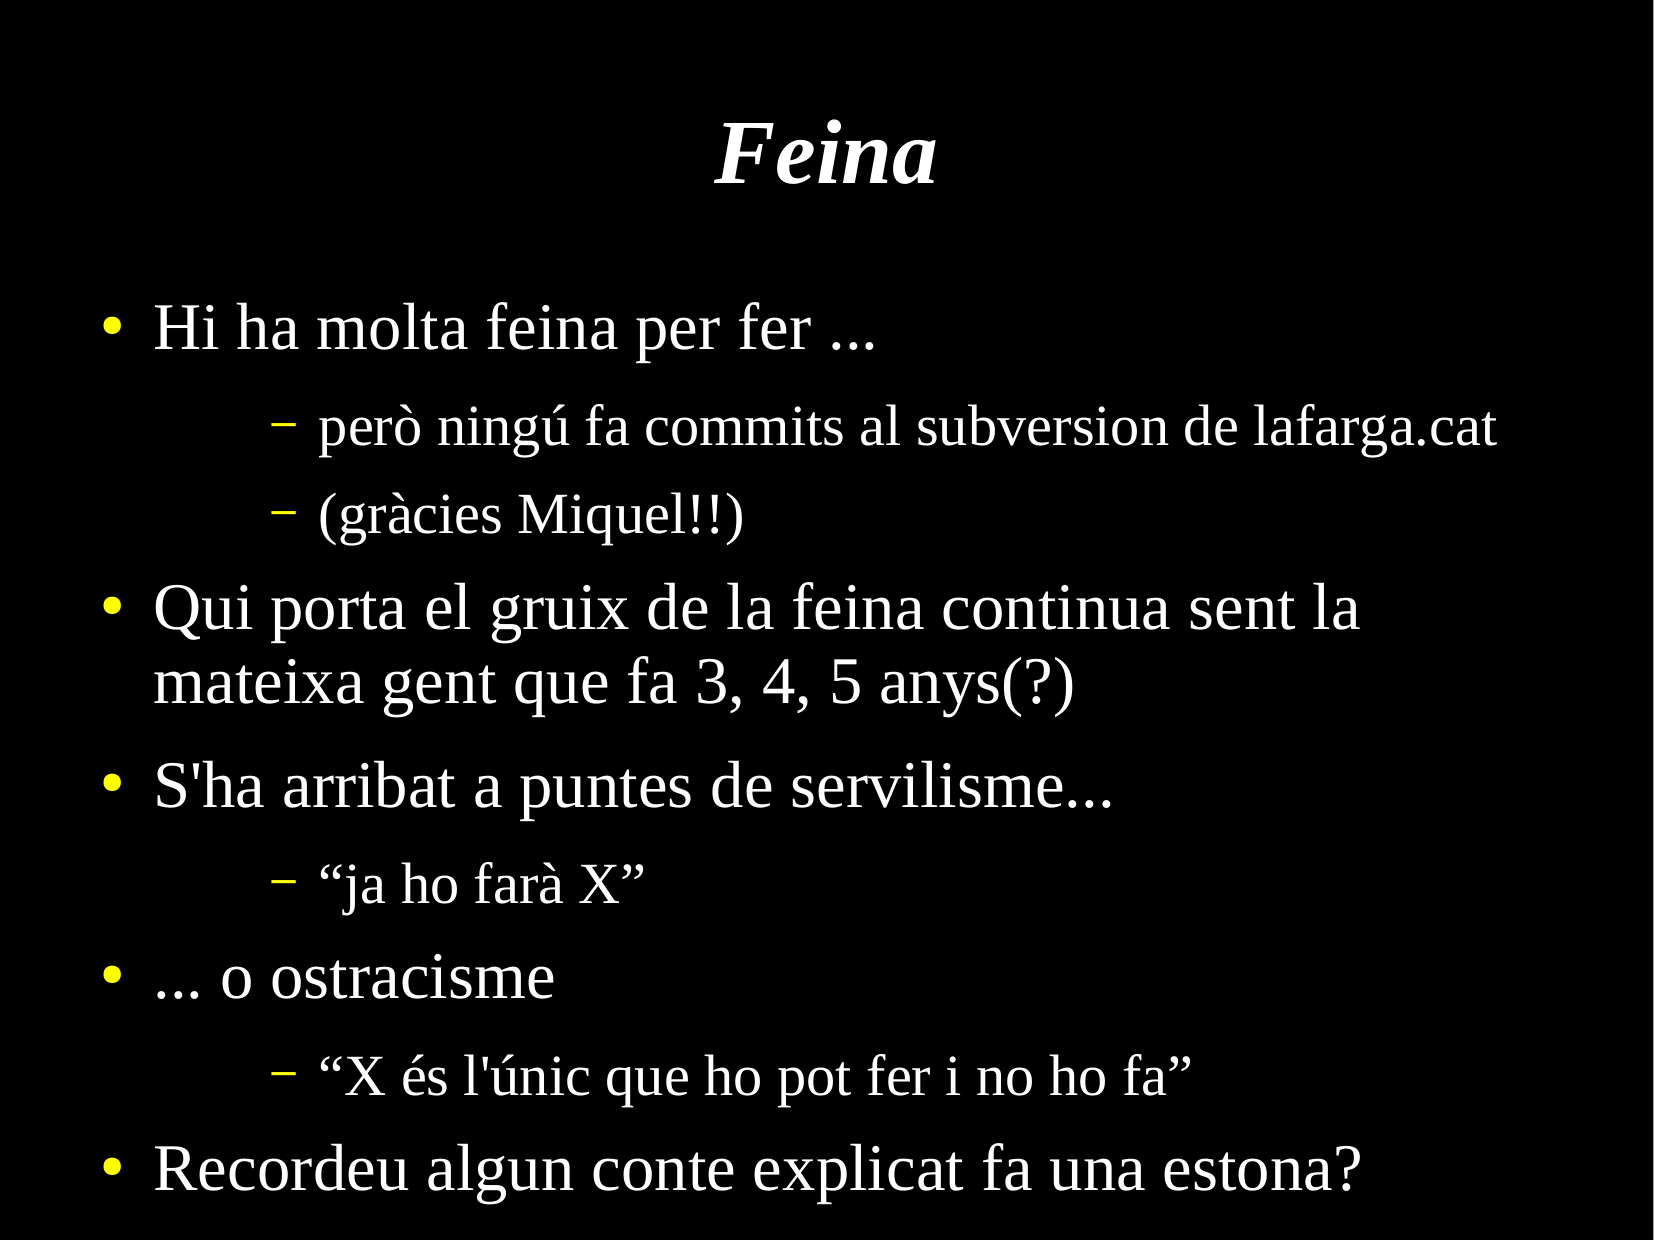

# Feina
Hi ha molta feina per fer ...
però ningú fa commits al subversion de lafarga.cat
(gràcies Miquel!!)
Qui porta el gruix de la feina continua sent la mateixa gent que fa 3, 4, 5 anys(?)
S'ha arribat a puntes de servilisme...
“ja ho farà X”
... o ostracisme
“X és l'únic que ho pot fer i no ho fa”
Recordeu algun conte explicat fa una estona?